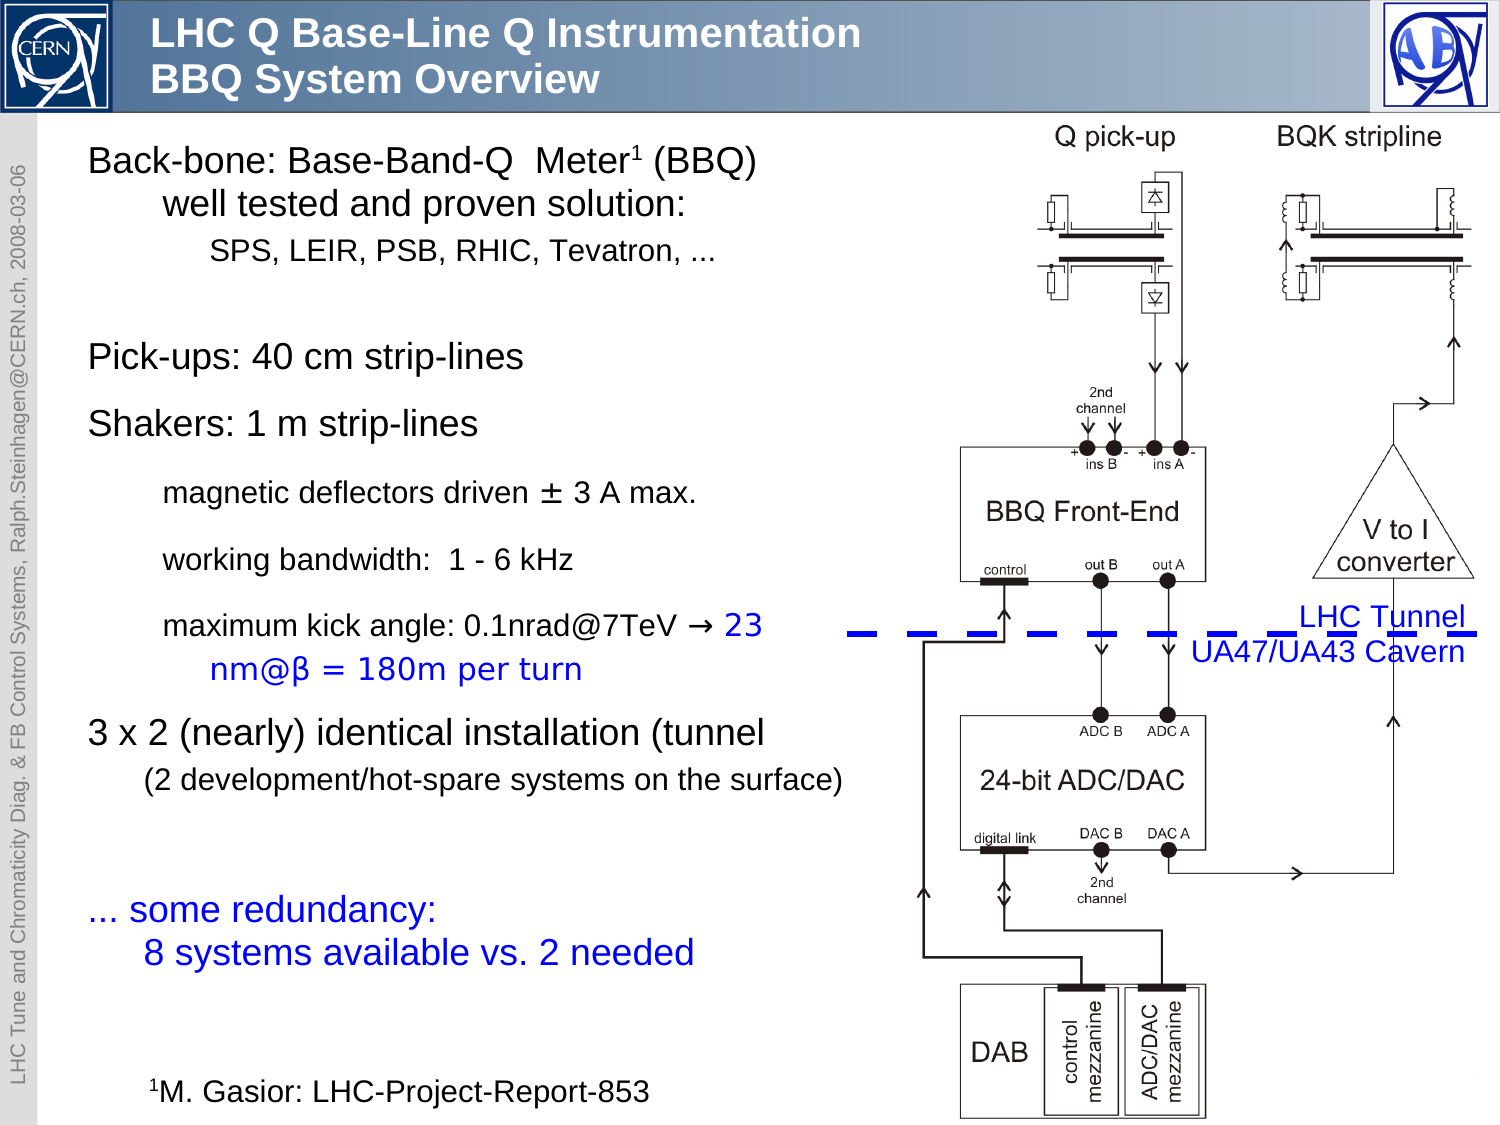

# LHC Q Base-Line Q Instrumentation BBQ System Overview
Back-bone: Base-Band-Q Meter1 (BBQ)
well tested and proven solution: 	SPS, LEIR, PSB, RHIC, Tevatron, ...
Pick-ups: 40 cm strip-lines
Shakers: 1 m strip-lines
magnetic deflectors driven ± 3 A max.
working bandwidth: 1 - 6 kHz
maximum kick angle: 0.1nrad@7TeV 	→ 23 nm@β = 180m per turn
3 x 2 (nearly) identical installation (tunnel	(2 development/hot-spare systems on the surface)
... some redundancy: 			8 systems available vs. 2 needed
LHC Tunnel
UA47/UA43 Cavern
1M. Gasior: LHC-Project-Report-853